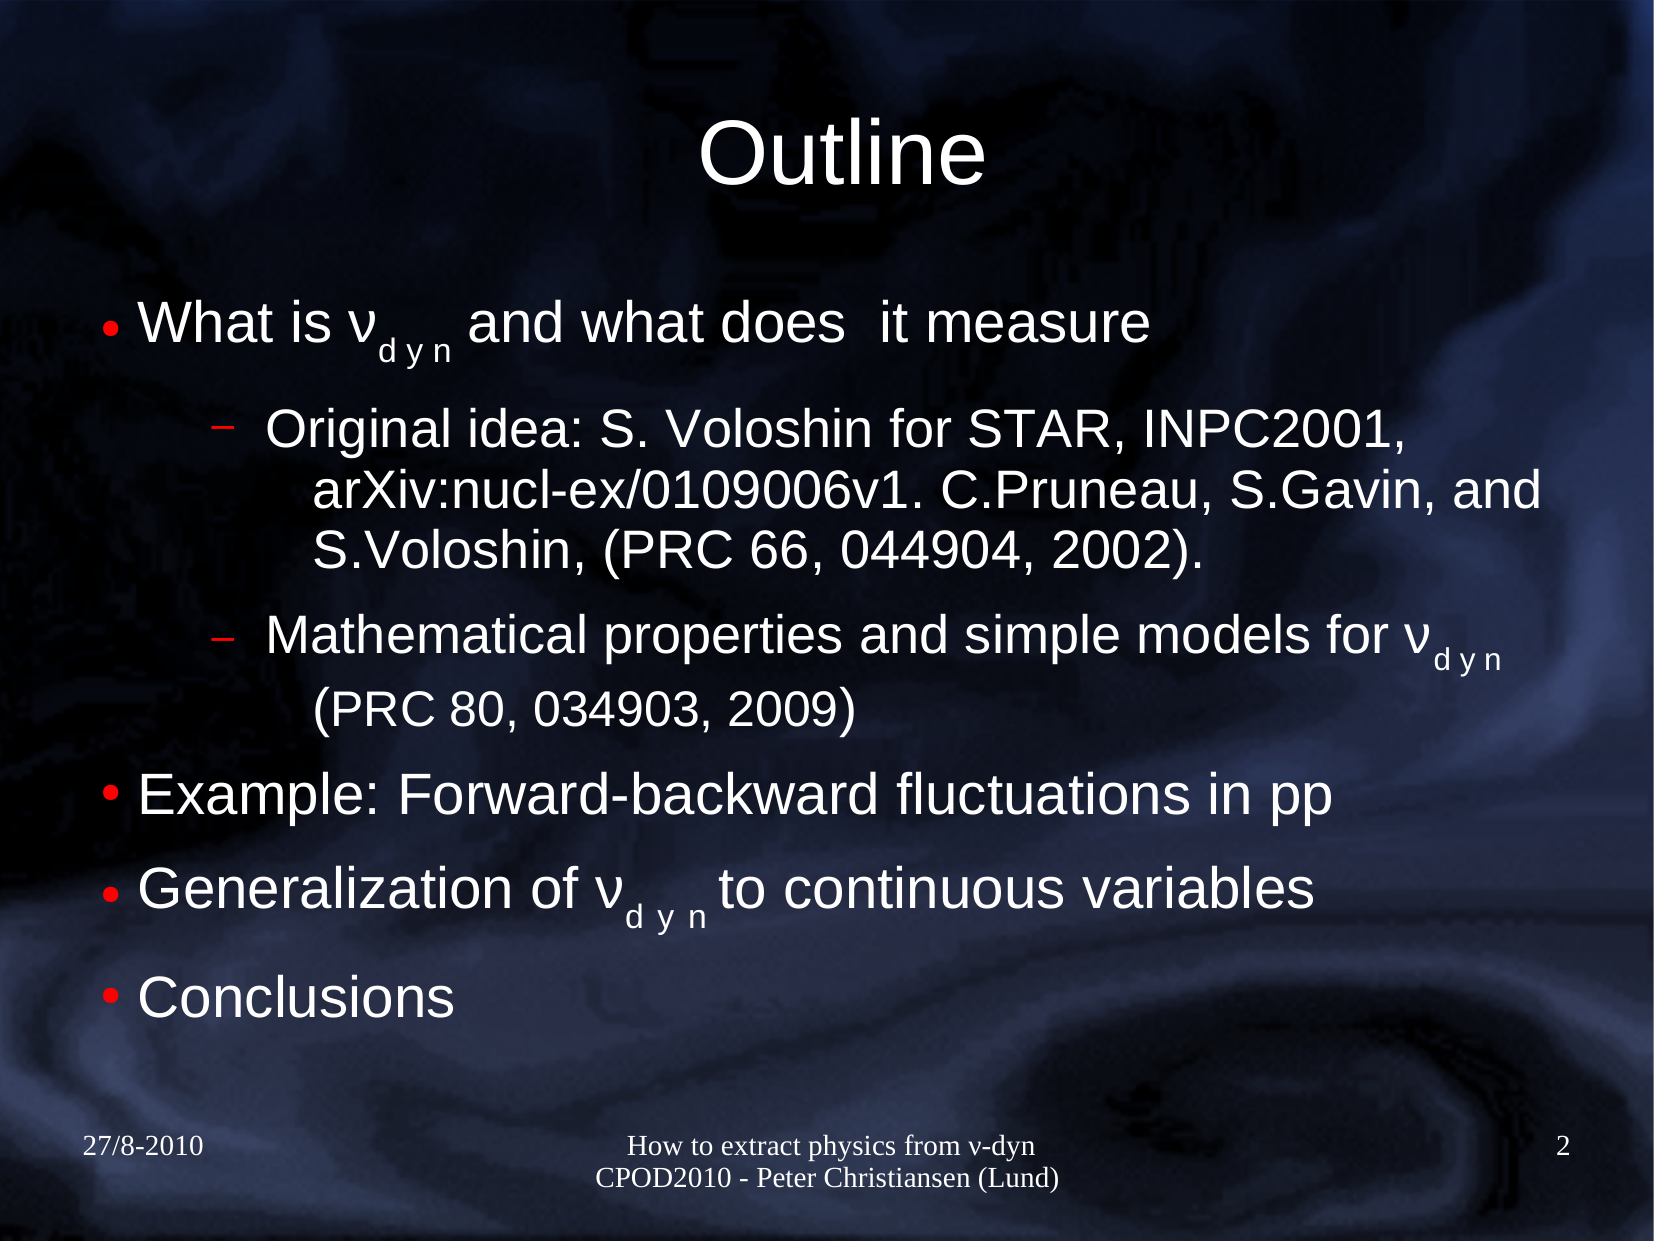

Outline
# What is νd y n and what does it measure
Original idea: S. Voloshin for STAR, INPC2001, 	arXiv:nucl-ex/0109006v1. C.Pruneau, S.Gavin, and S.Voloshin, (PRC 66, 044904, 2002).
Mathematical properties and simple models for νd y n (PRC 80, 034903, 2009)
Example: Forward-backward fluctuations in pp
Generalization of νd y n to continuous variables
Conclusions
27/8-2010
2